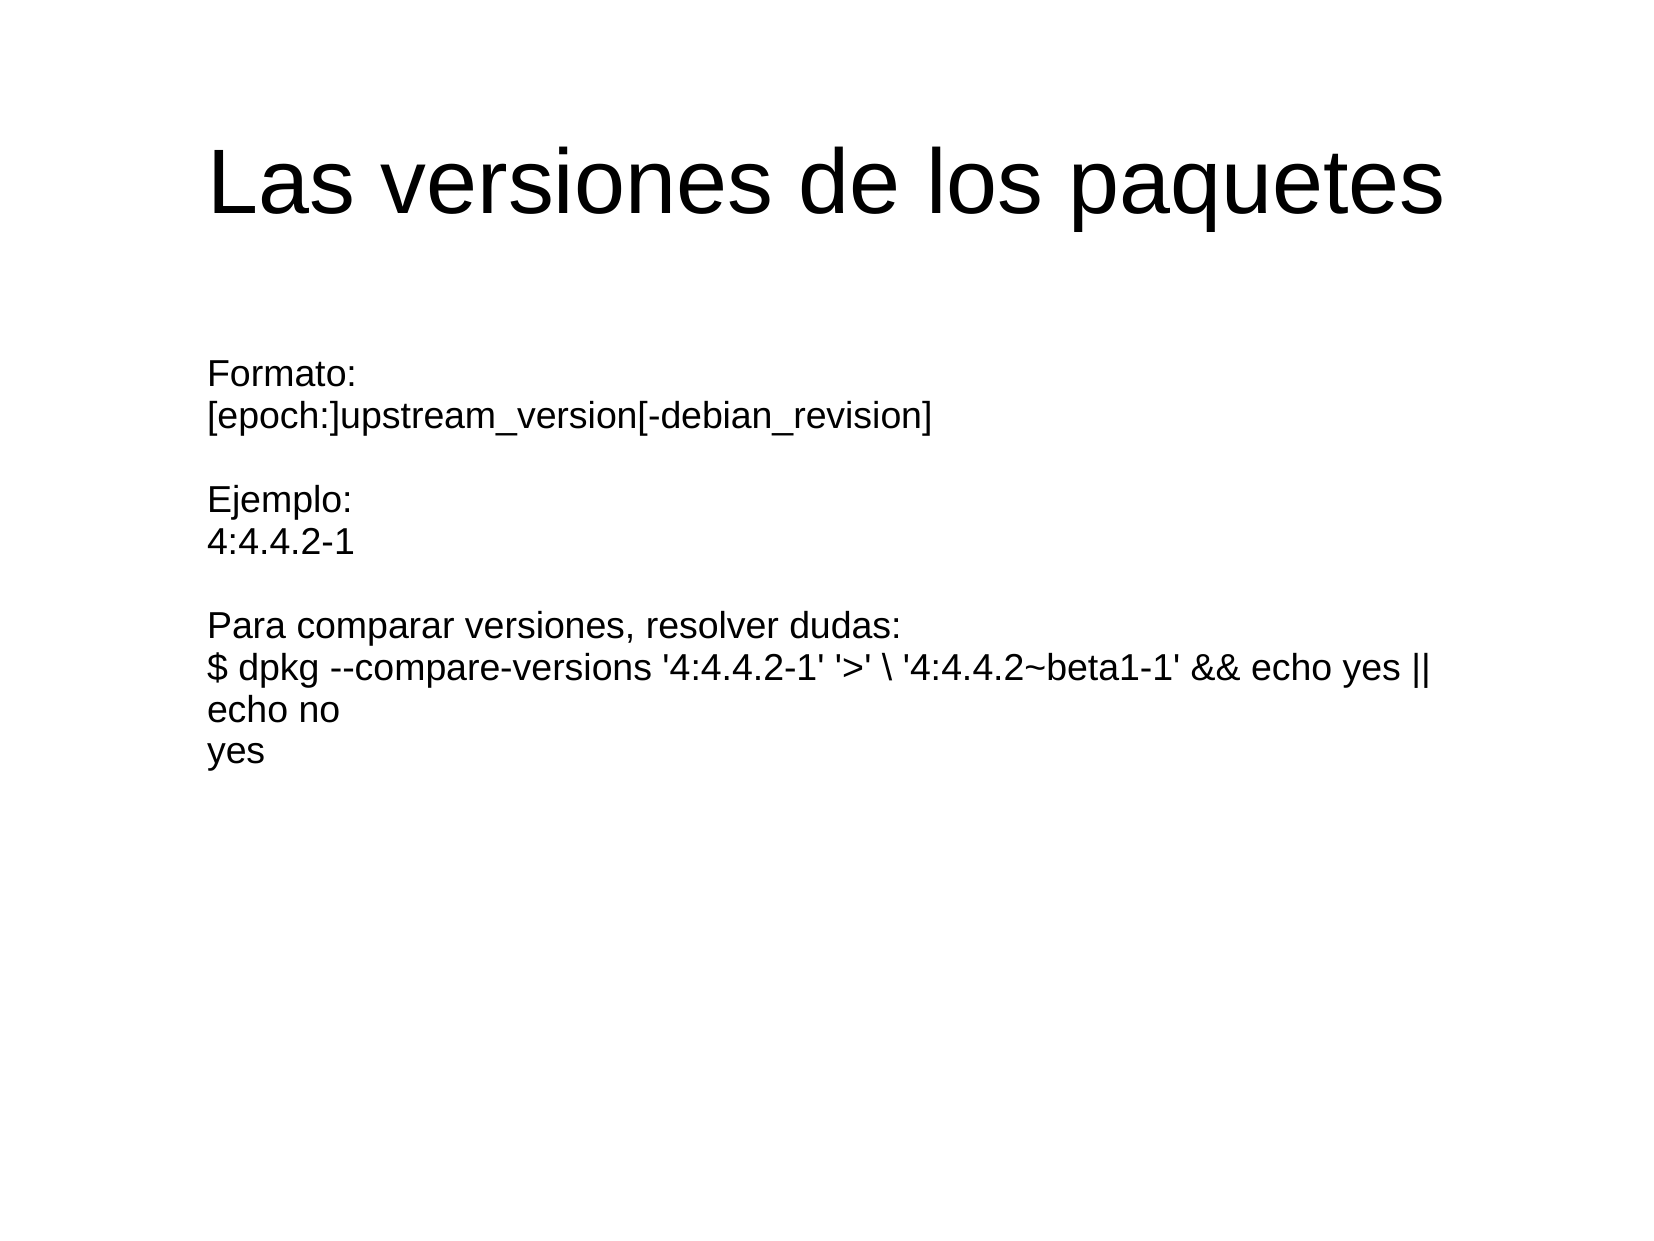

Las versiones de los paquetes
Formato:
[epoch:]upstream_version[-debian_revision]
Ejemplo:
4:4.4.2-1
Para comparar versiones, resolver dudas:
$ dpkg --compare-versions '4:4.4.2-1' '>' \ '4:4.4.2~beta1-1' && echo yes || echo no
yes